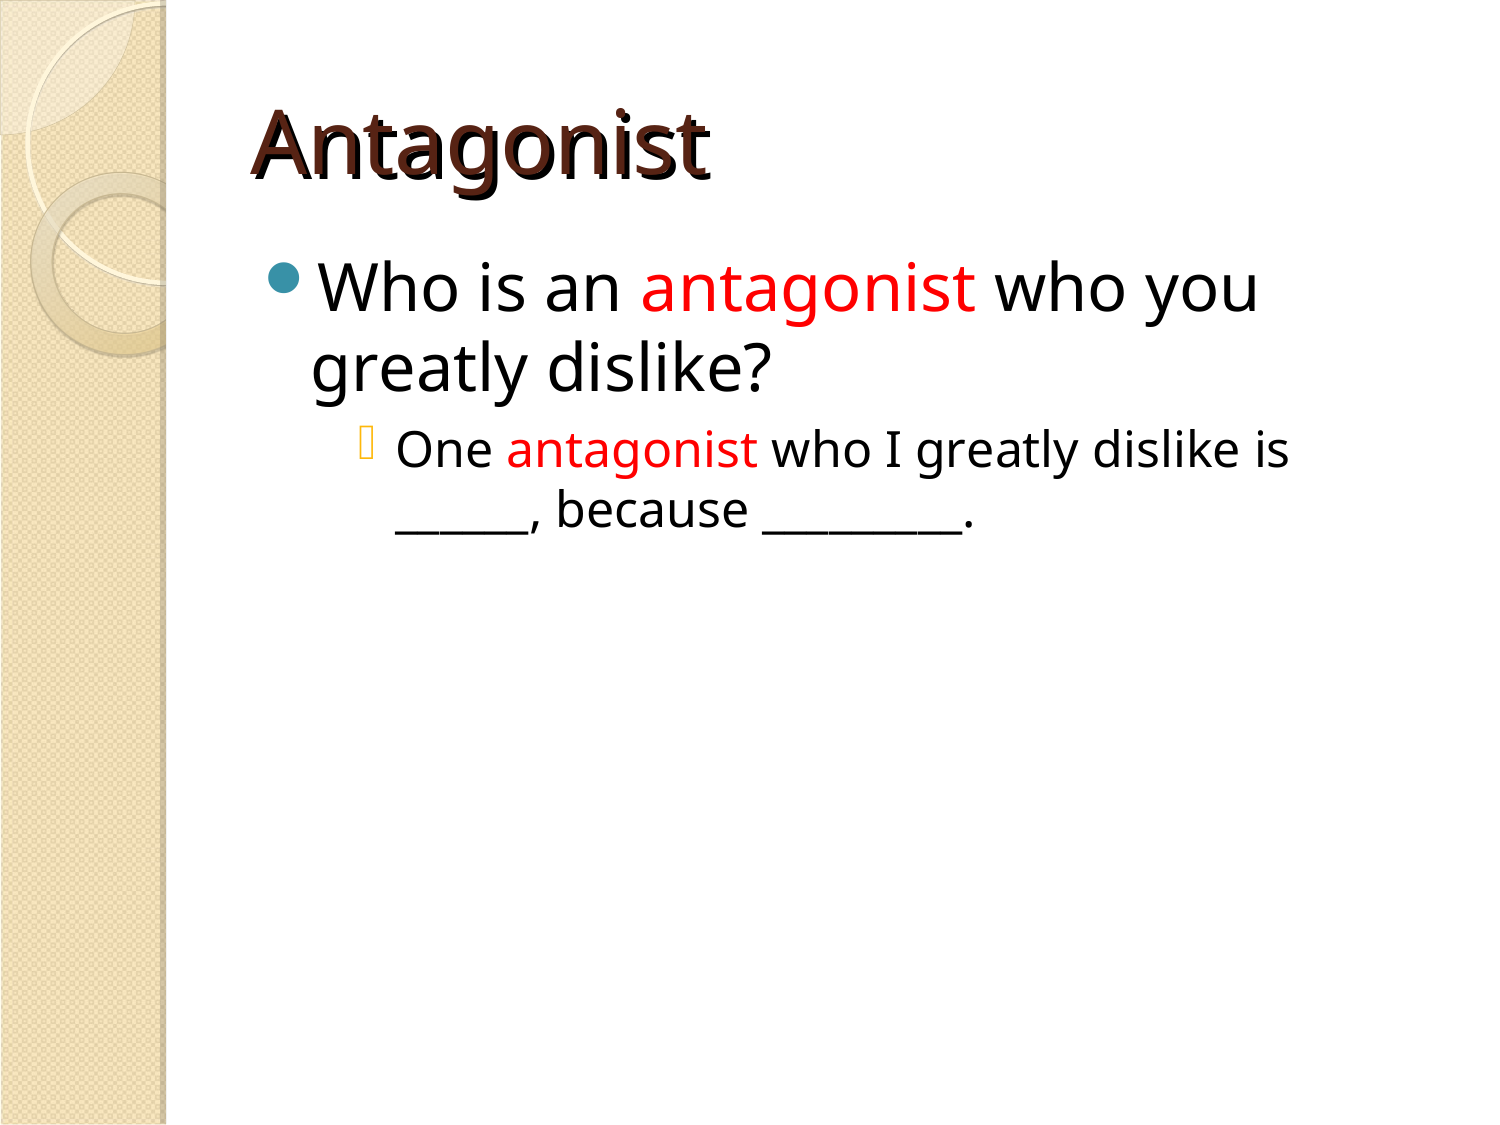

# Antagonist
Who is an antagonist who you greatly dislike?
One antagonist who I greatly dislike is ______, because _________.